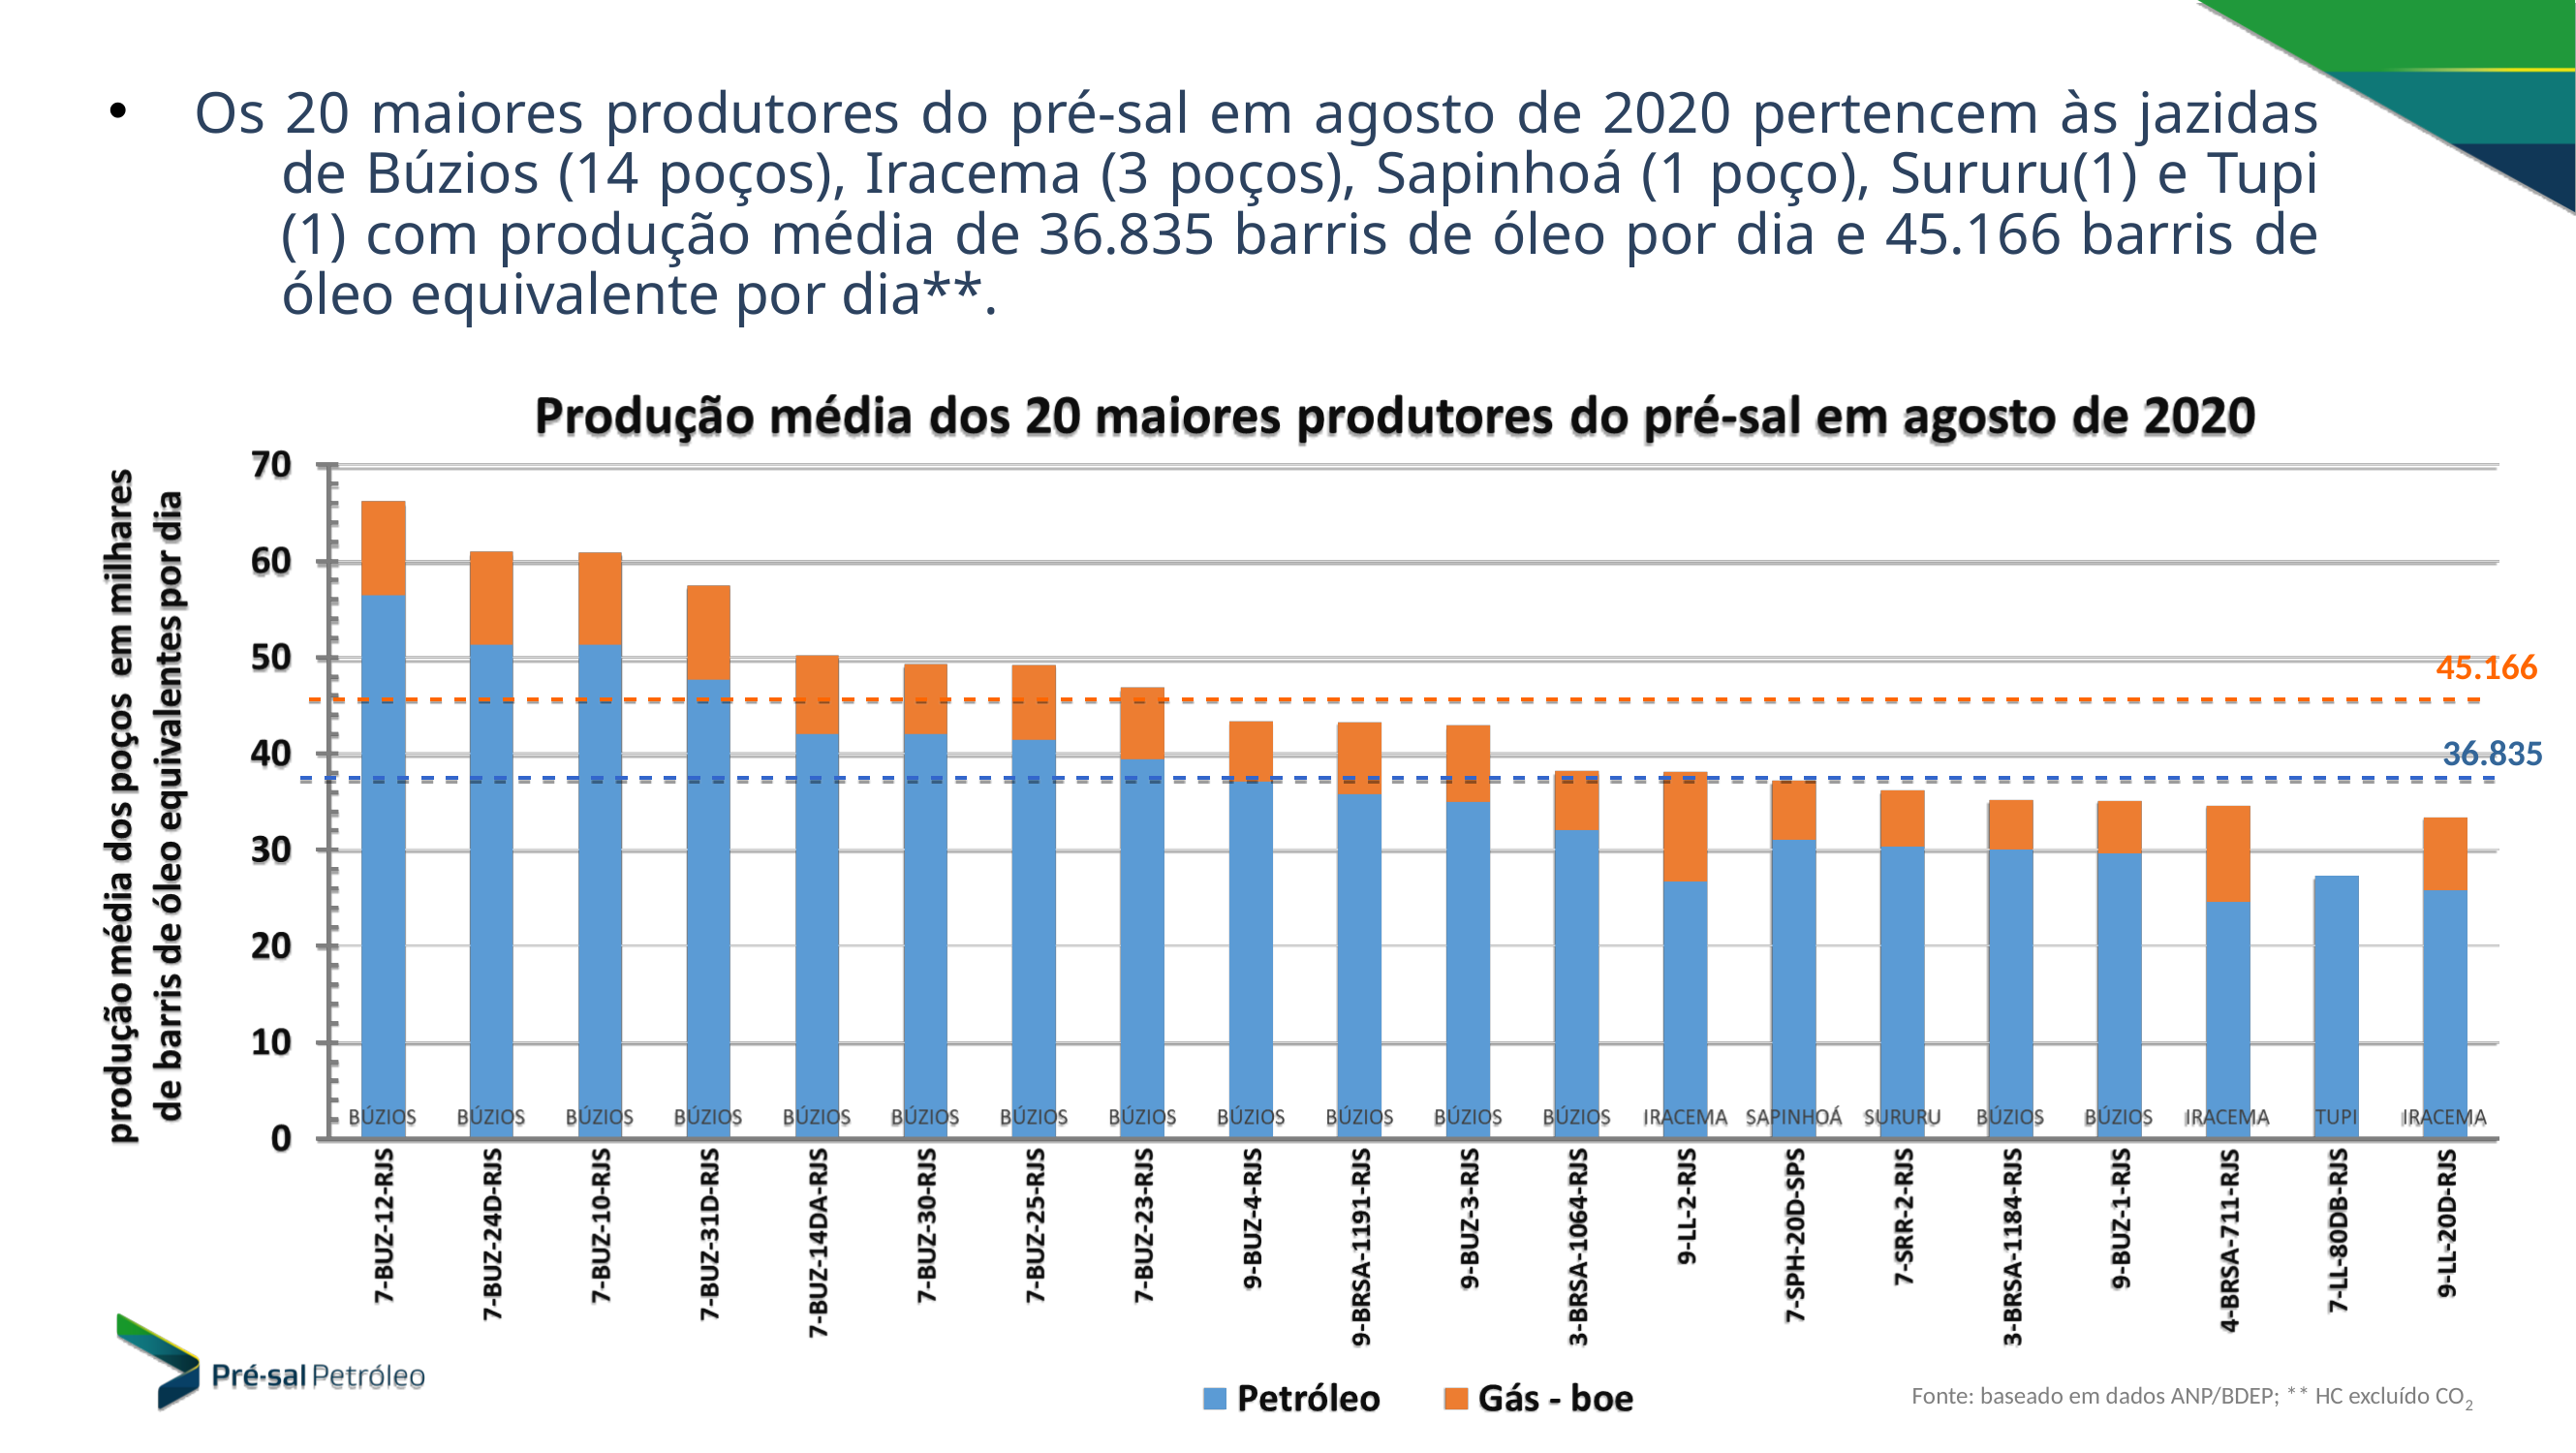

Os 20 maiores produtores do pré-sal em agosto de 2020 pertencem às jazidas de Búzios (14 poços), Iracema (3 poços), Sapinhoá (1 poço), Sururu(1) e Tupi (1) com produção média de 36.835 barris de óleo por dia e 45.166 barris de óleo equivalente por dia**.
45.166
36.835
Fonte: baseado em dados ANP/BDEP; ** HC excluído CO2